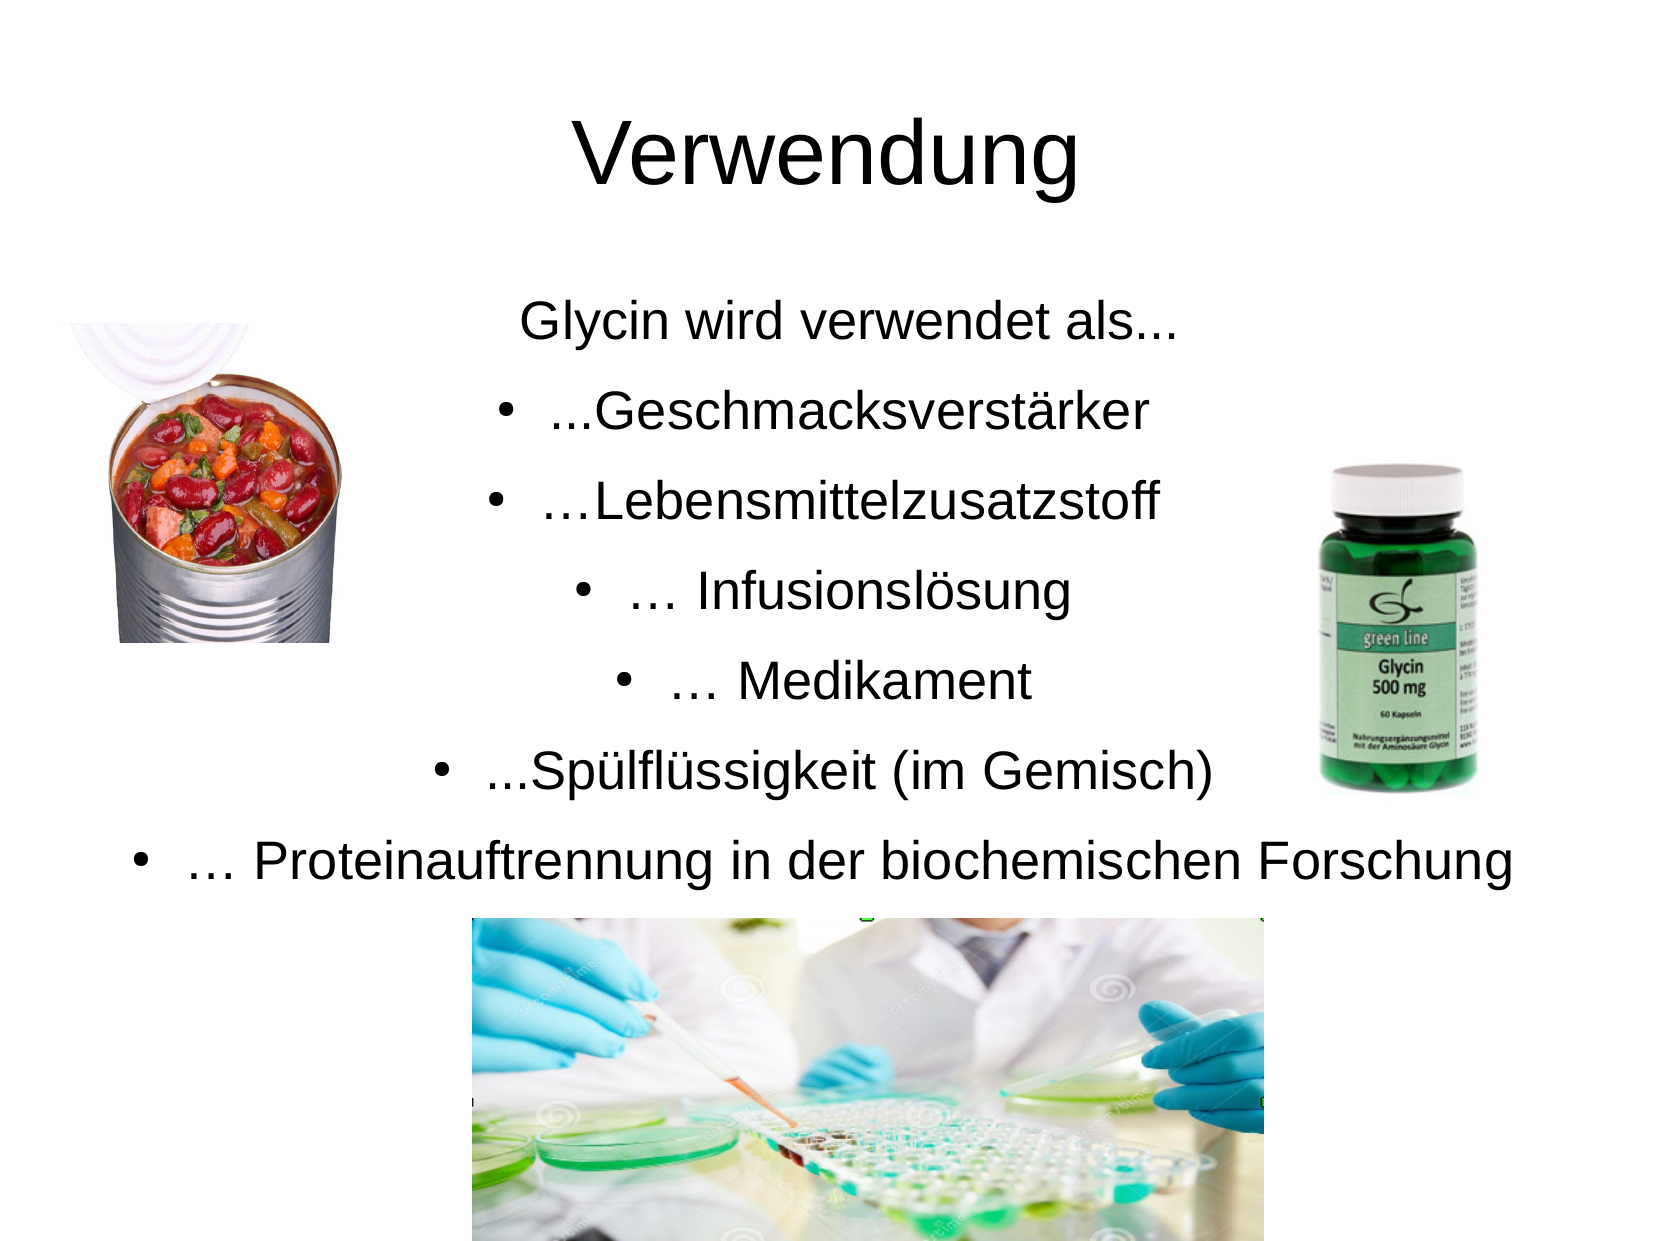

# Verwendung
Glycin wird verwendet als...
...Geschmacksverstärker
…Lebensmittelzusatzstoff
… Infusionslösung
… Medikament
...Spülflüssigkeit (im Gemisch)
… Proteinauftrennung in der biochemischen Forschung